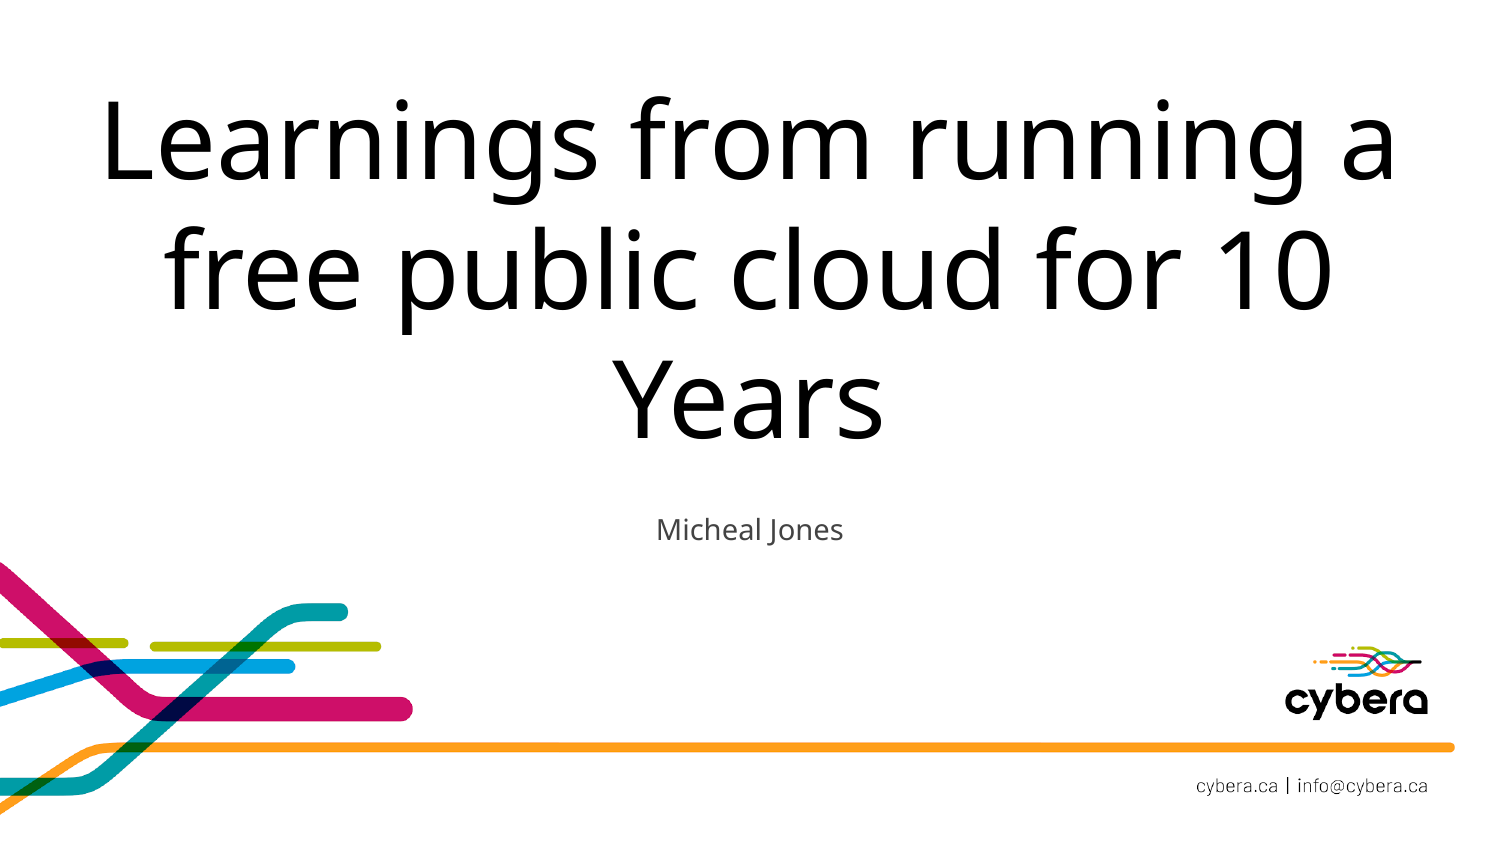

# Learnings from running a free public cloud for 10 Years
Micheal Jones